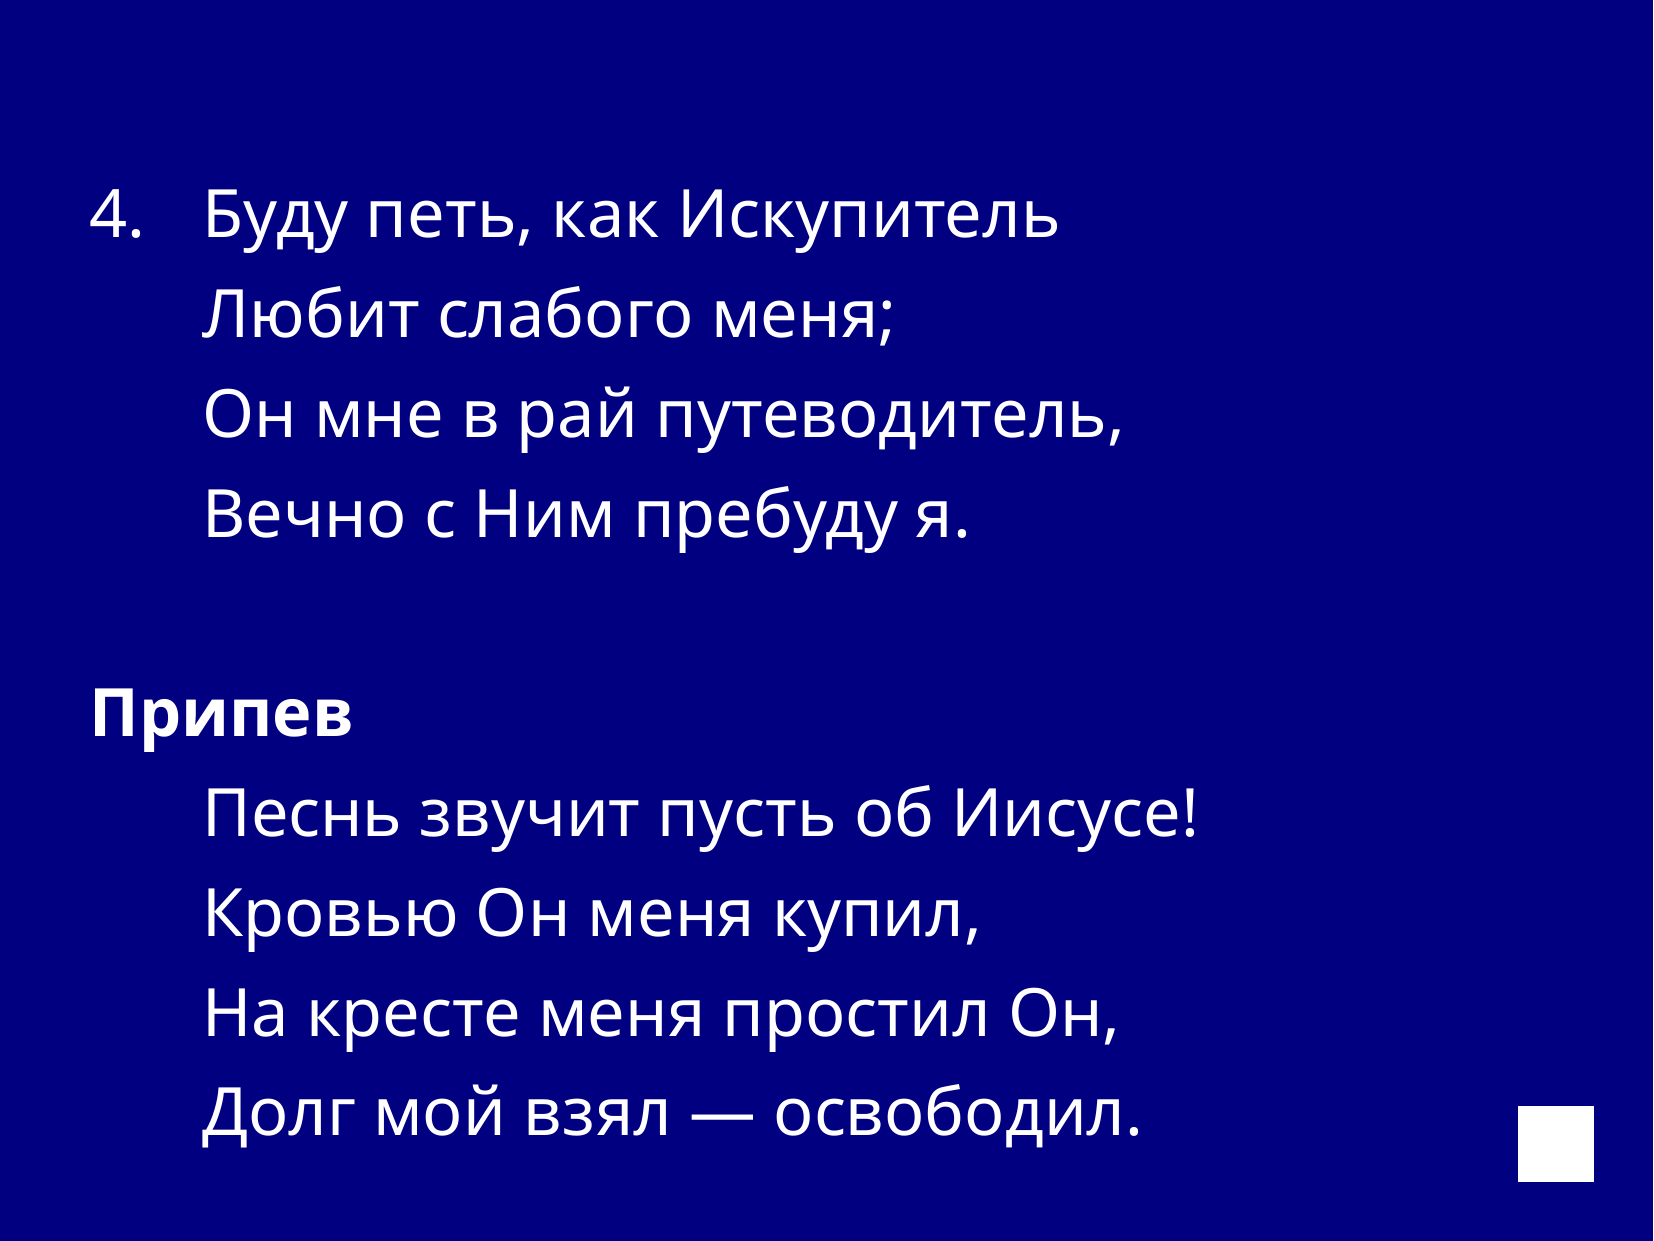

4.	Буду петь, как Искупитель
	Любит слабого меня;
	Он мне в рай путеводитель,
	Вечно с Ним пребуду я.
Припев
	Песнь звучит пусть об Иисусе!
	Кровью Он меня купил,
	На кресте меня простил Он,
	Долг мой взял — освободил.